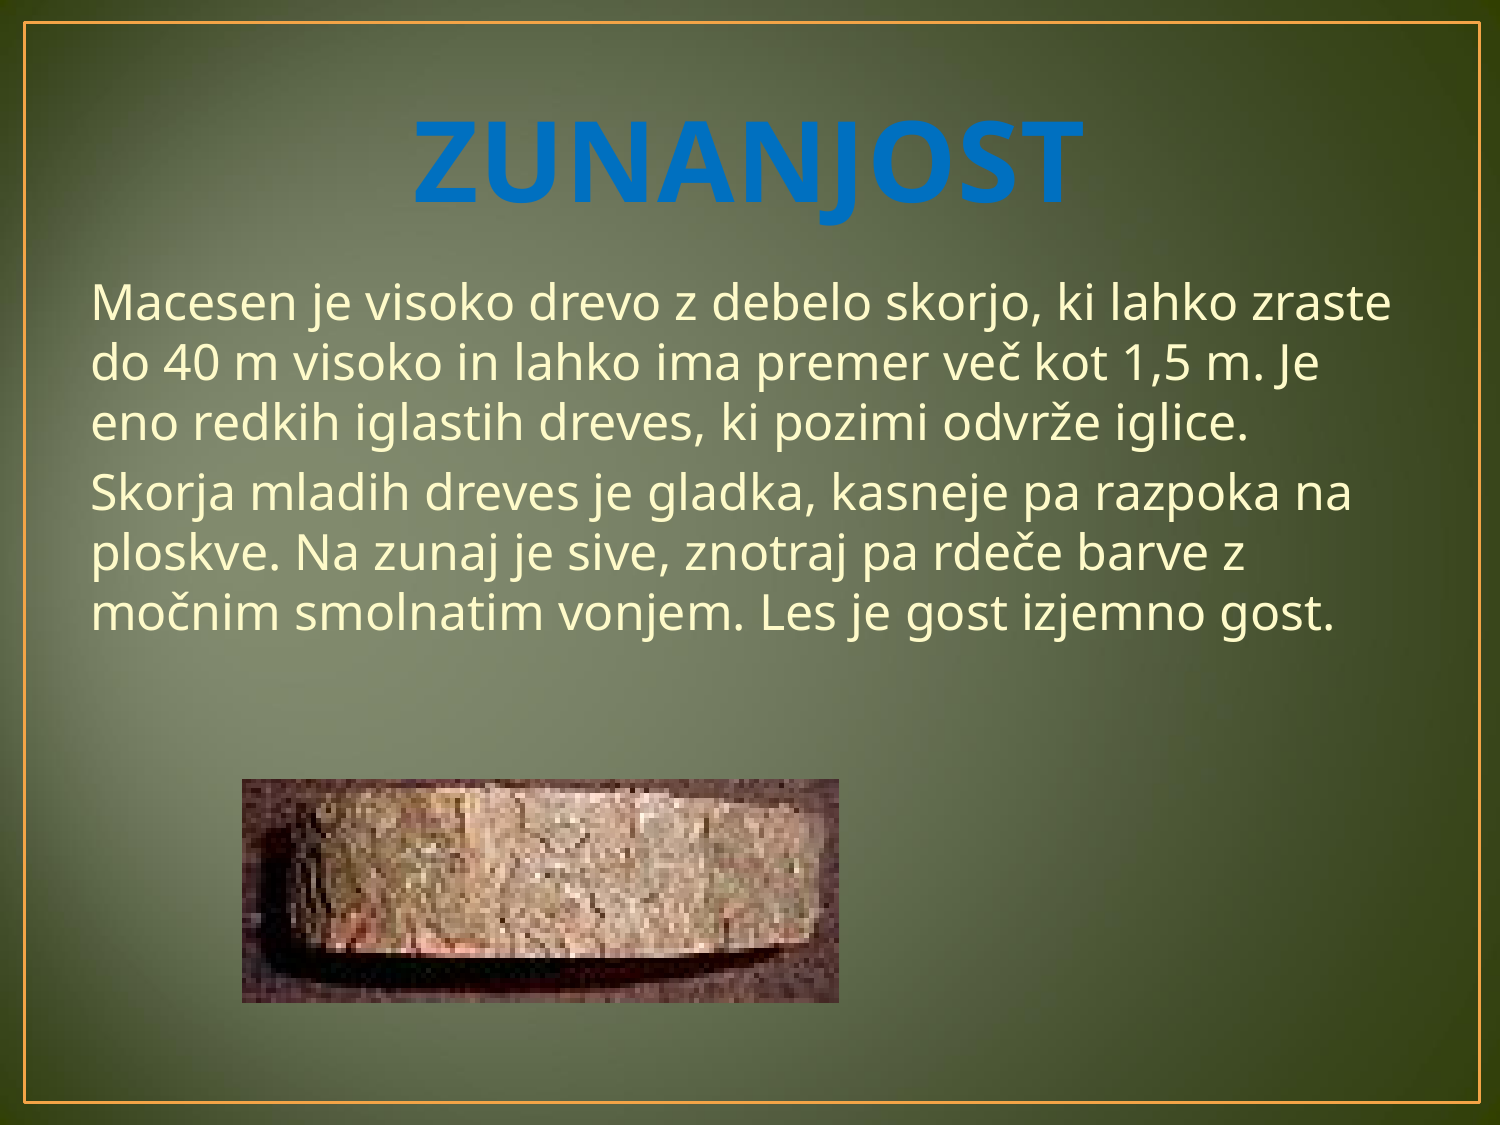

# ZUNANJOST
Macesen je visoko drevo z debelo skorjo, ki lahko zraste do 40 m visoko in lahko ima premer več kot 1,5 m. Je eno redkih iglastih dreves, ki pozimi odvrže iglice.
Skorja mladih dreves je gladka, kasneje pa razpoka na ploskve. Na zunaj je sive, znotraj pa rdeče barve z močnim smolnatim vonjem. Les je gost izjemno gost.